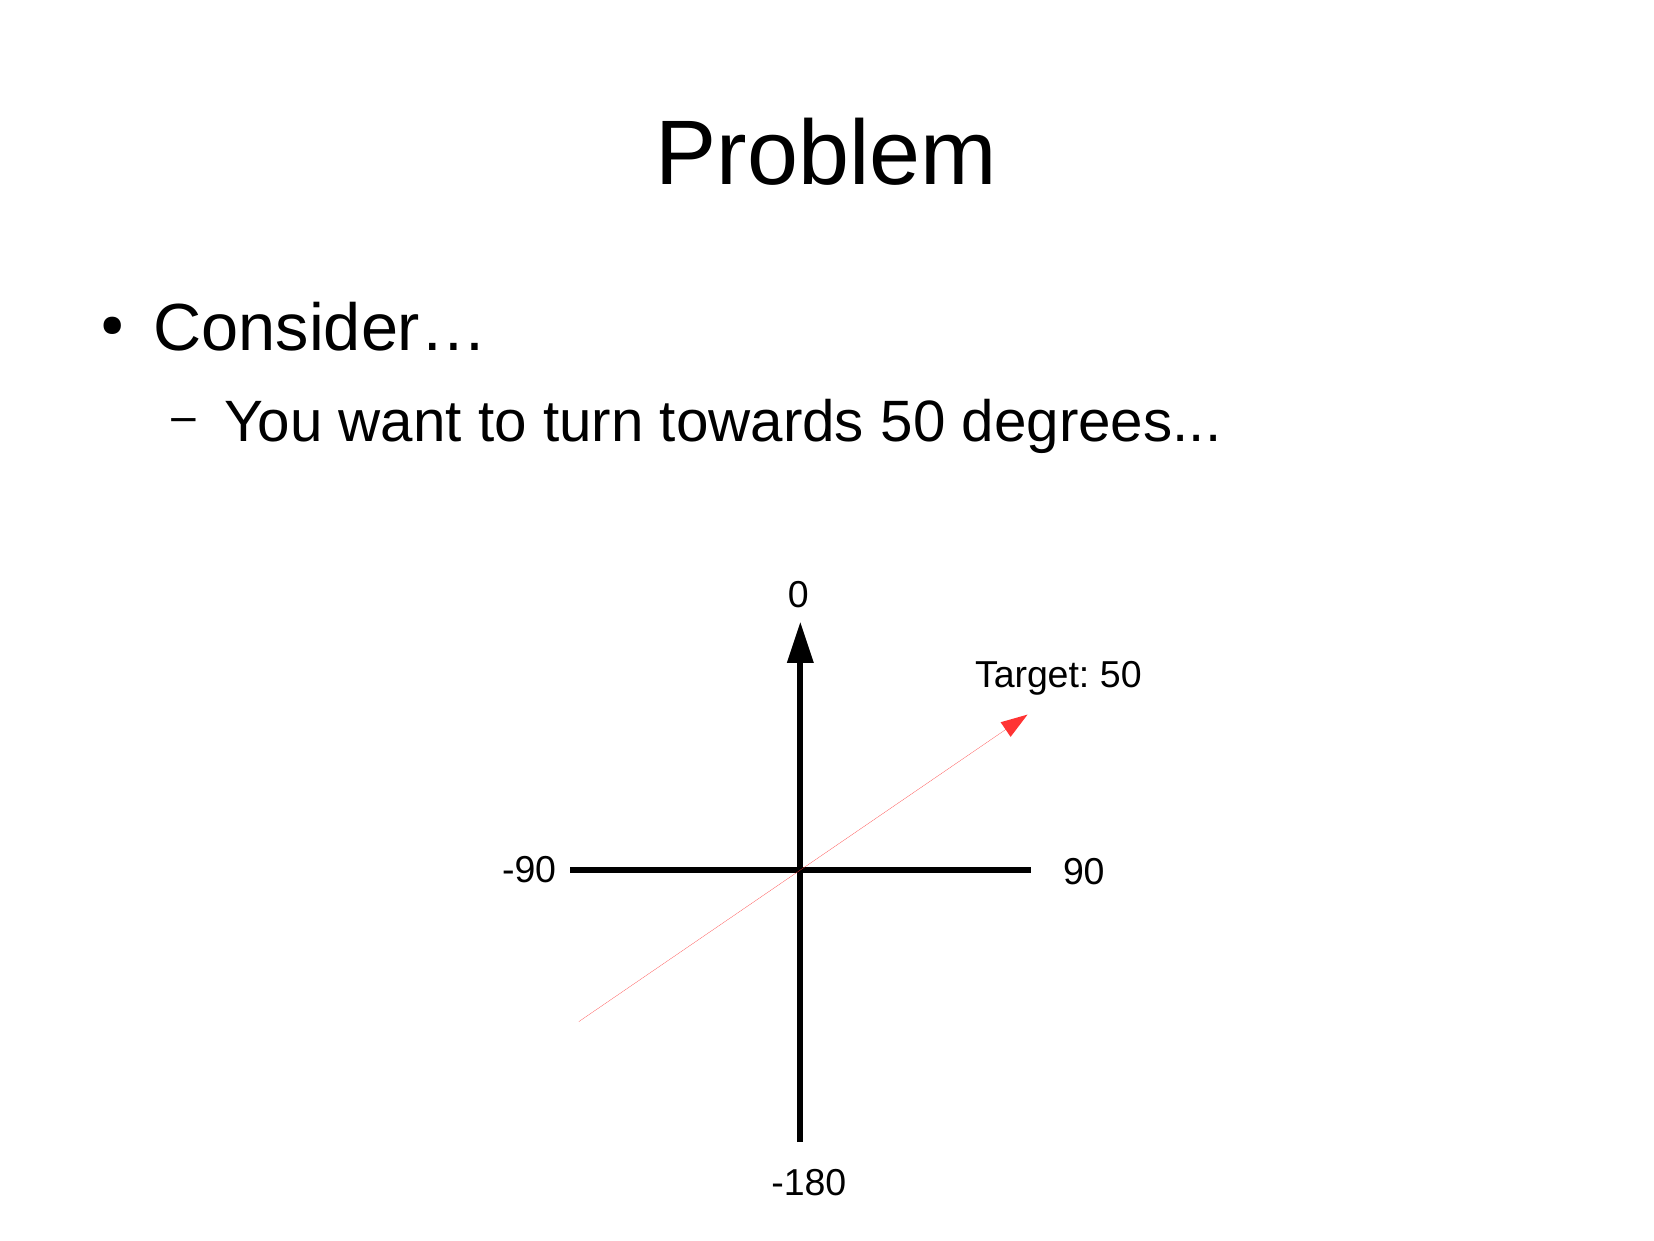

# Problem
Consider…
You want to turn towards 50 degrees...
0
-90
90
-180
Target: 50